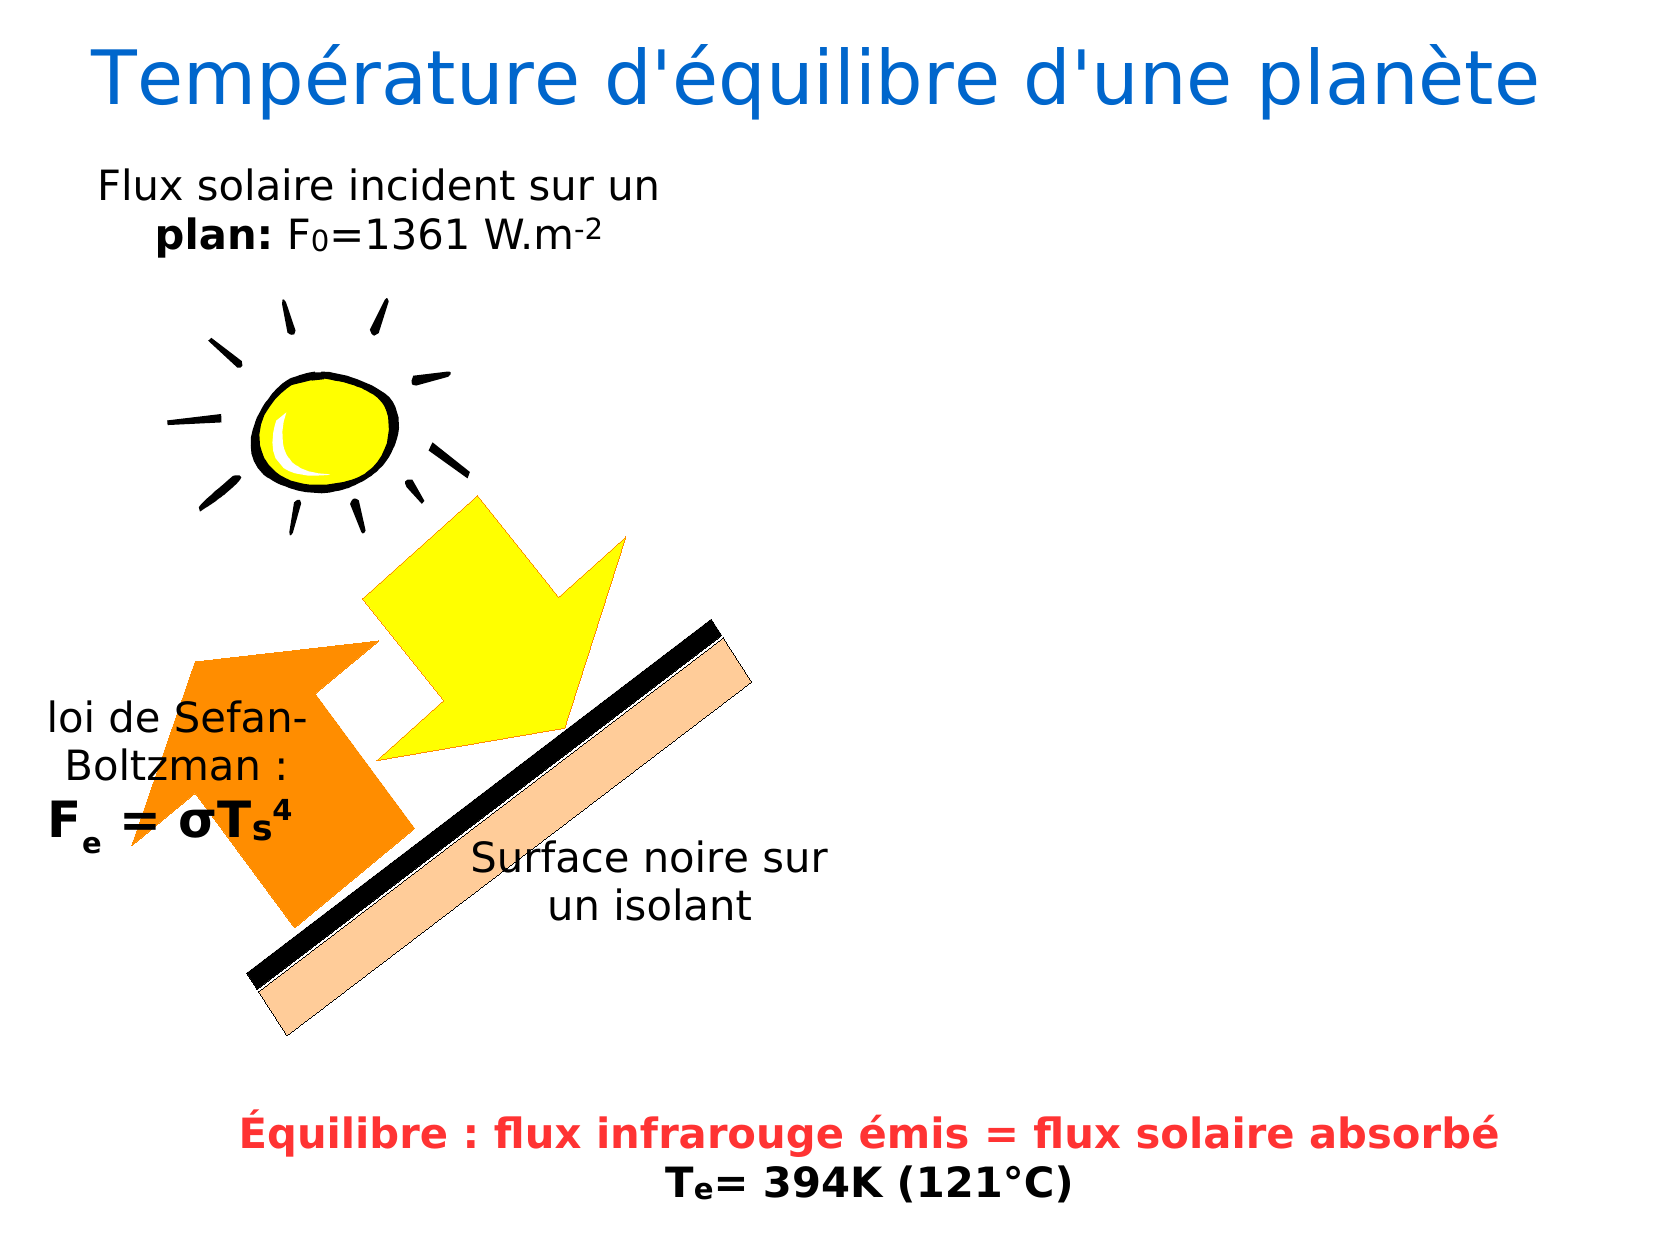

Température d'équilibre d'une planète
Flux solaire incident sur un plan: F0=1361 W.m-2
loi de Sefan-Boltzman : Fe = σTs4
Surface noire sur un isolant
Équilibre : flux infrarouge émis = flux solaire absorbé
Te= 394K (121°C)